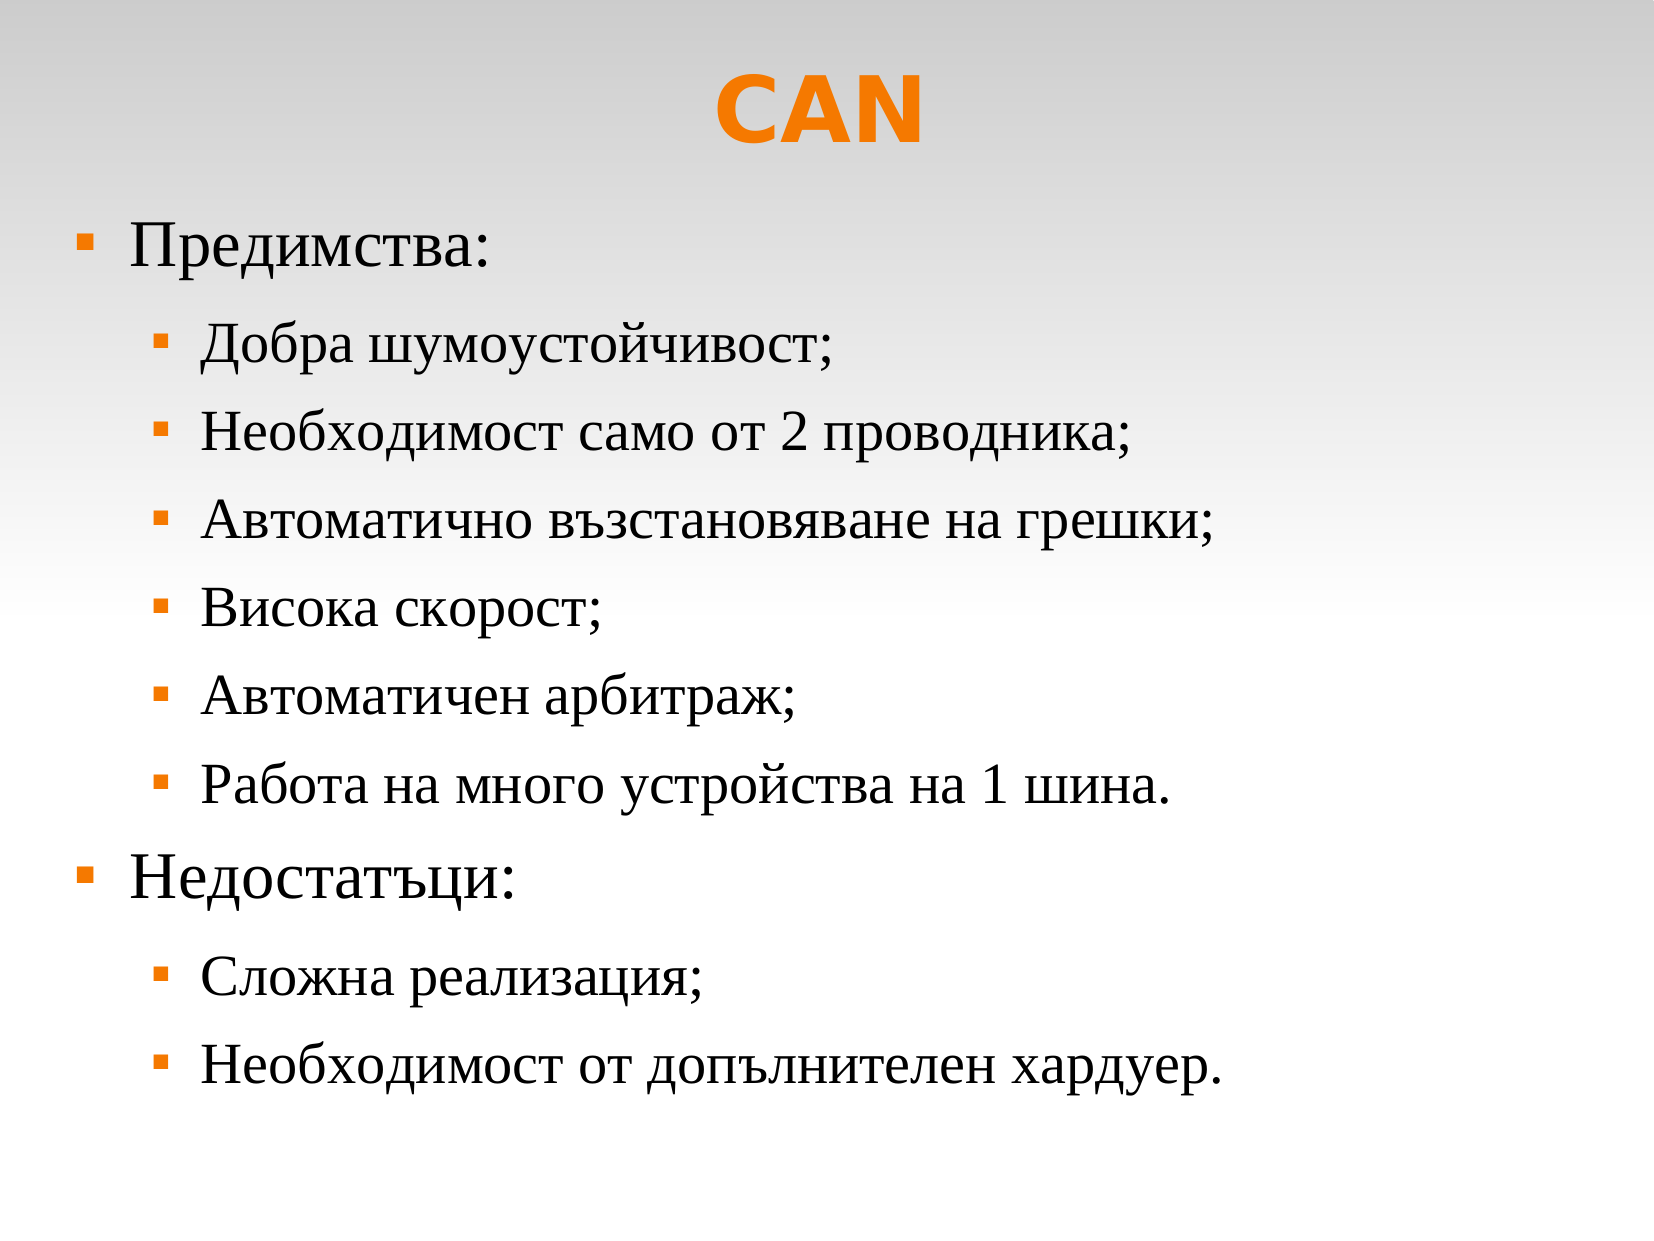

# CAN
Предимства:
Добра шумоустойчивост;
Необходимост само от 2 проводника;
Автоматично възстановяване на грешки;
Висока скорост;
Автоматичен арбитраж;
Работа на много устройства на 1 шина.
Недостатъци:
Сложна реализация;
Необходимост от допълнителен хардуер.